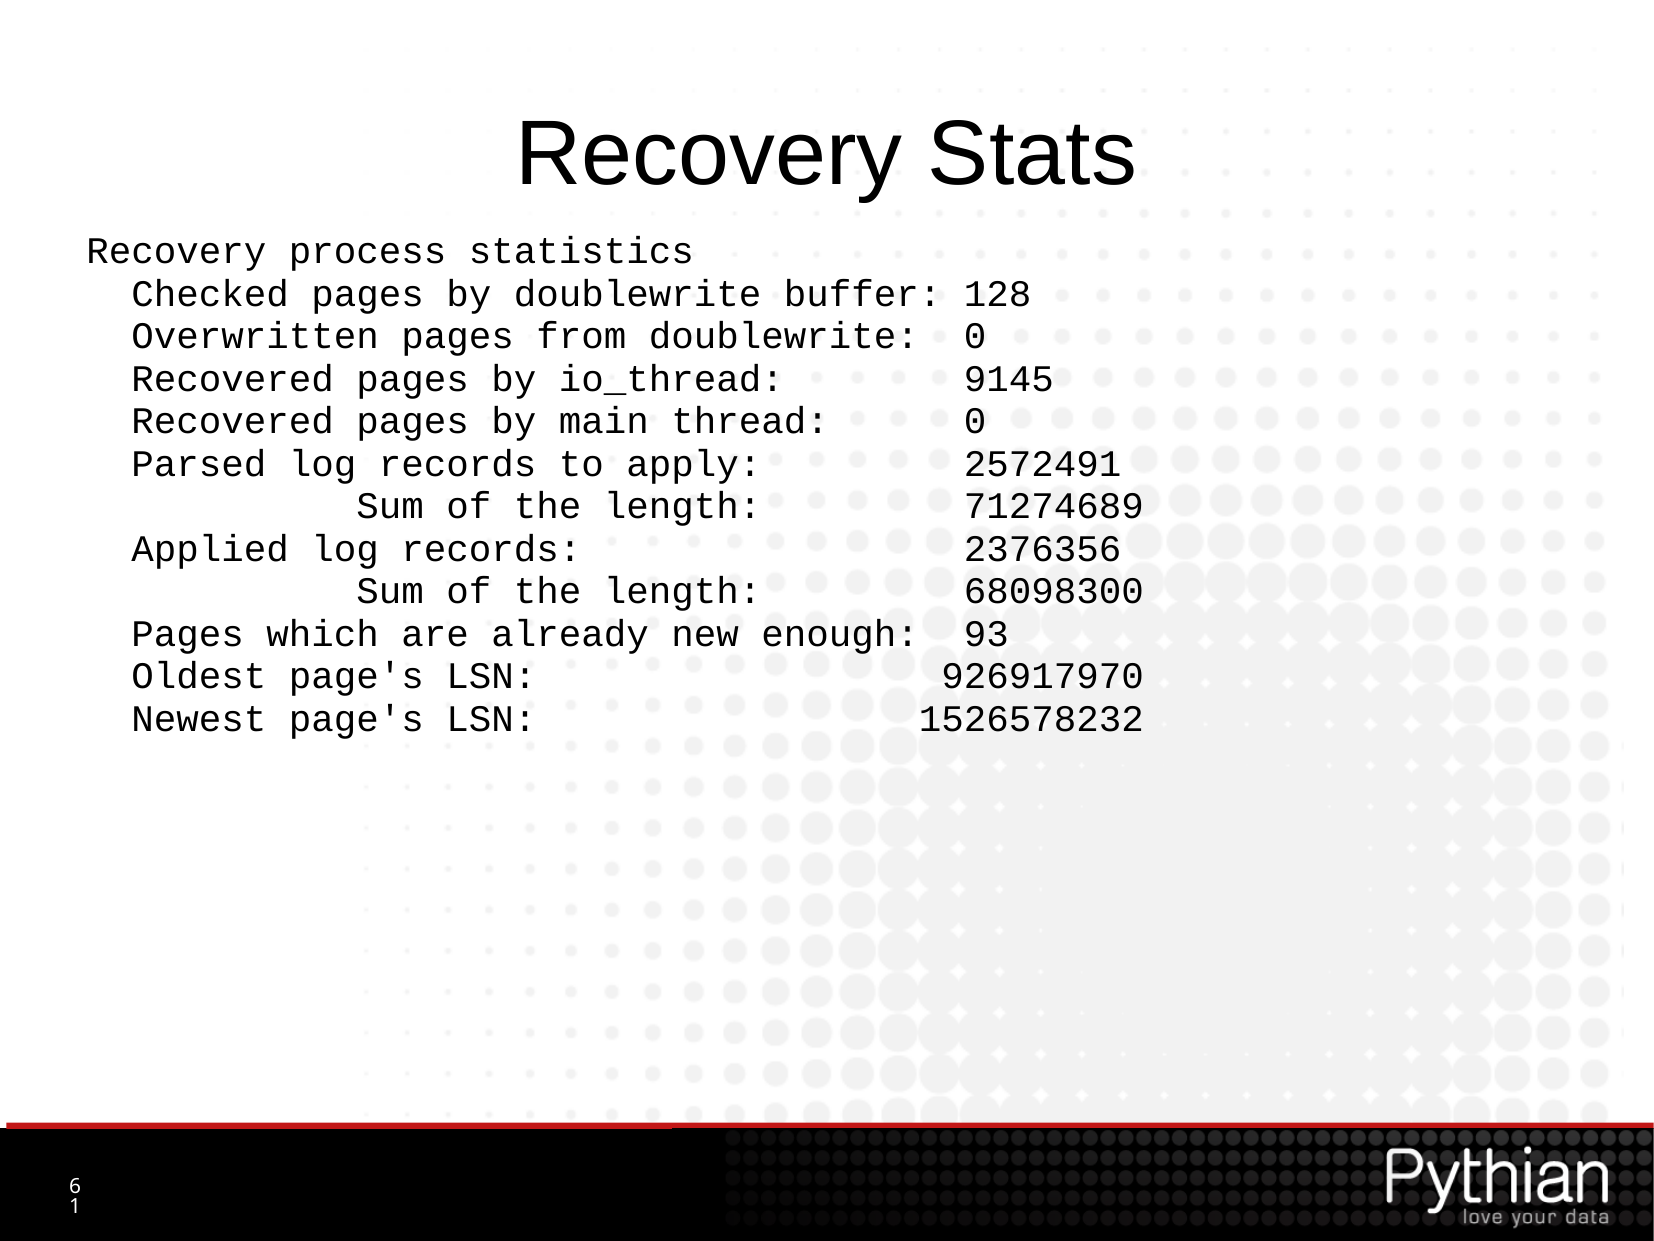

# Recovery Stats
Recovery process statistics
 Checked pages by doublewrite buffer: 128
 Overwritten pages from doublewrite: 0
 Recovered pages by io_thread: 9145
 Recovered pages by main thread: 0
 Parsed log records to apply: 2572491
 Sum of the length: 71274689
 Applied log records: 2376356
 Sum of the length: 68098300
 Pages which are already new enough: 93
 Oldest page's LSN: 926917970
 Newest page's LSN: 1526578232